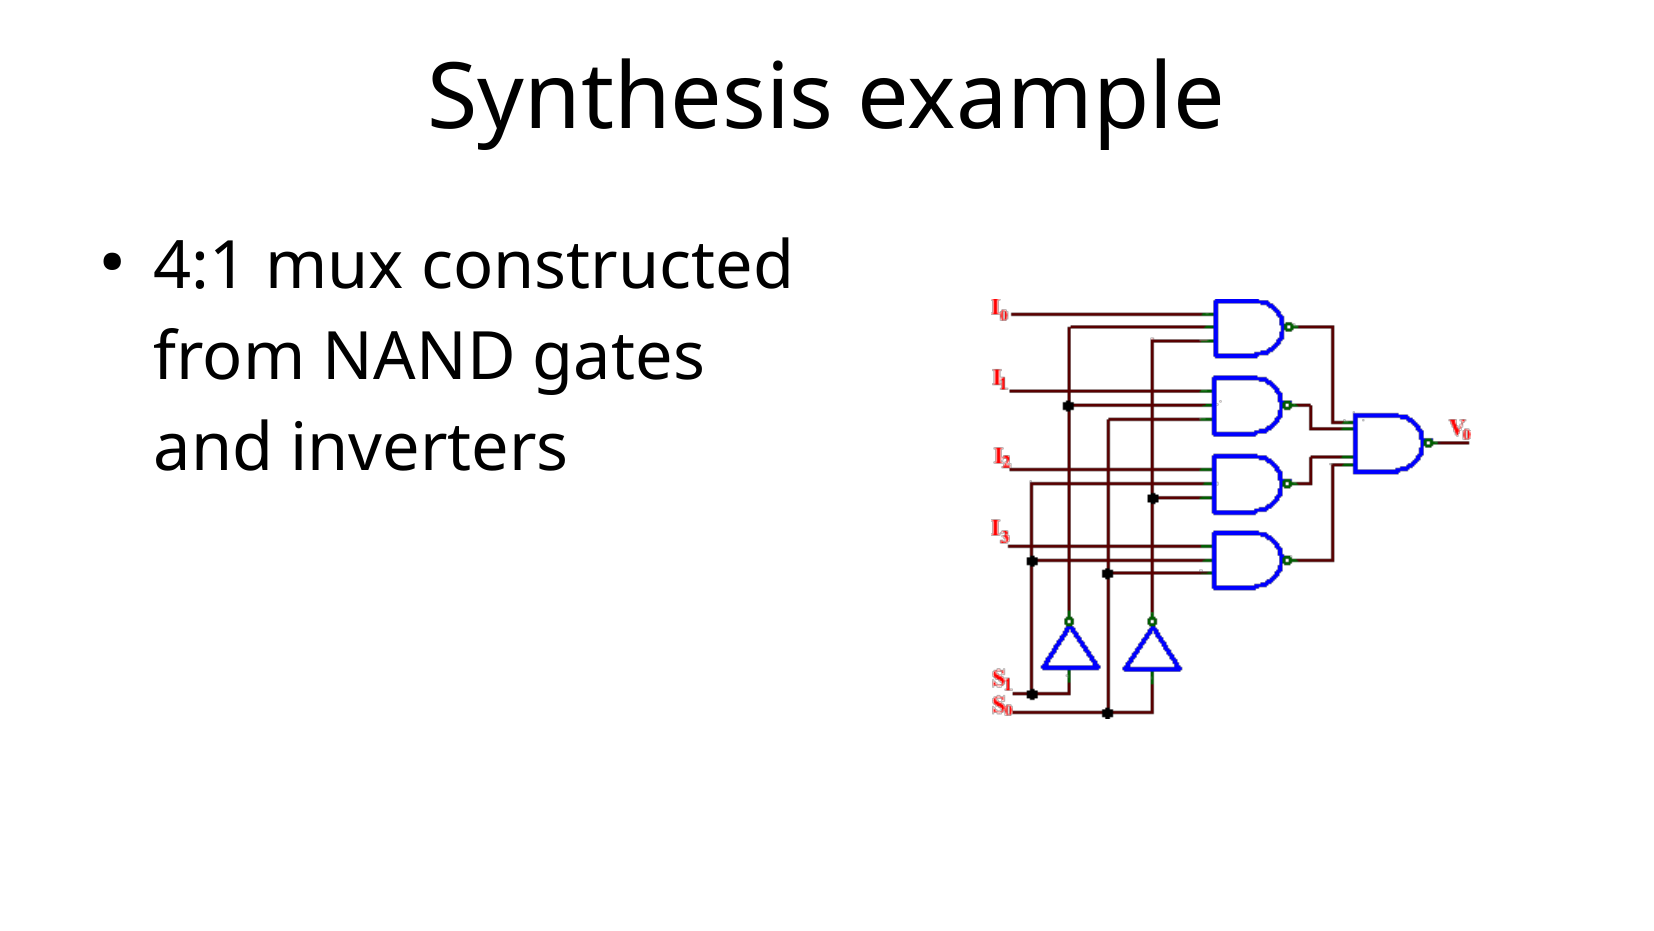

# Synthesis example
4:1 mux constructed from NAND gates and inverters